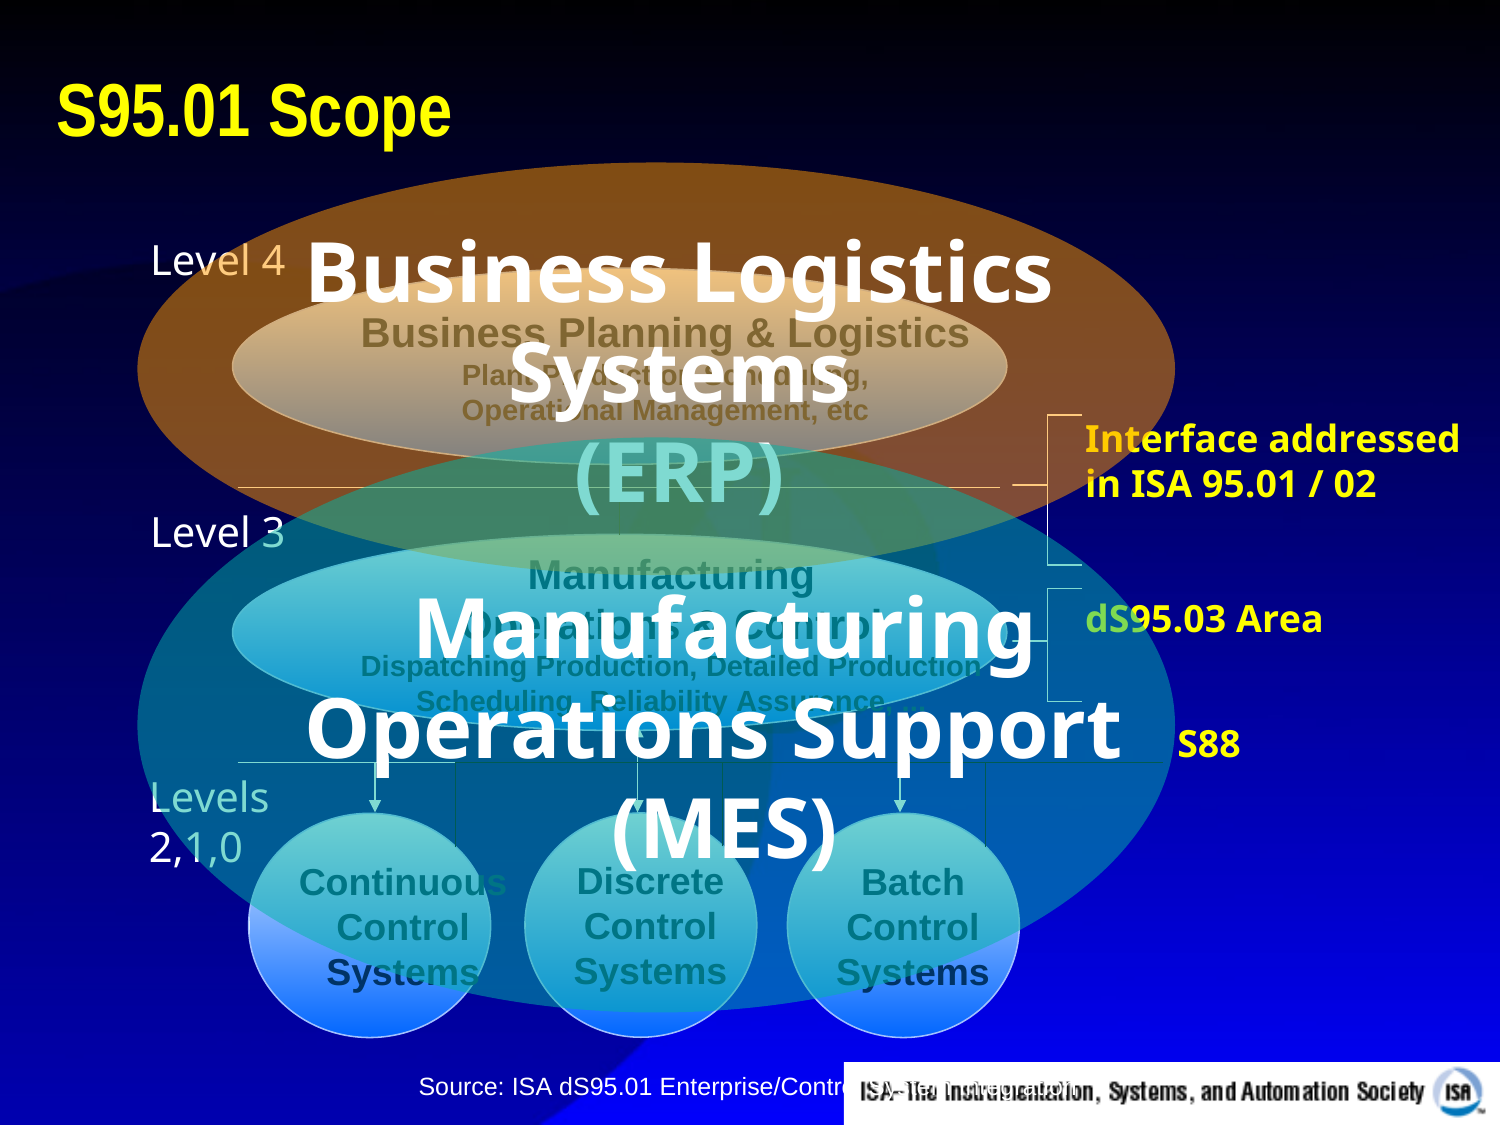

# S95.01 Scope
Business Logistics
Systems
(ERP)
Level 4
Business Planning & Logistics
Plant Production Scheduling,
Operational Management, etc
Manufacturing
Operations & Control
Dispatching Production, Detailed Production
Scheduling, Reliability Assurance, ...
Level 3
Levels
2,1,0
Discrete
Control
Systems
Continuous
Control
Systems
Batch
Control
Systems
Interface addressed
in ISA 95.01 / 02
Manufacturing
Operations Support
(MES)
dS95.03 Area
S88
Source: ISA dS95.01 Enterprise/Control System Integration